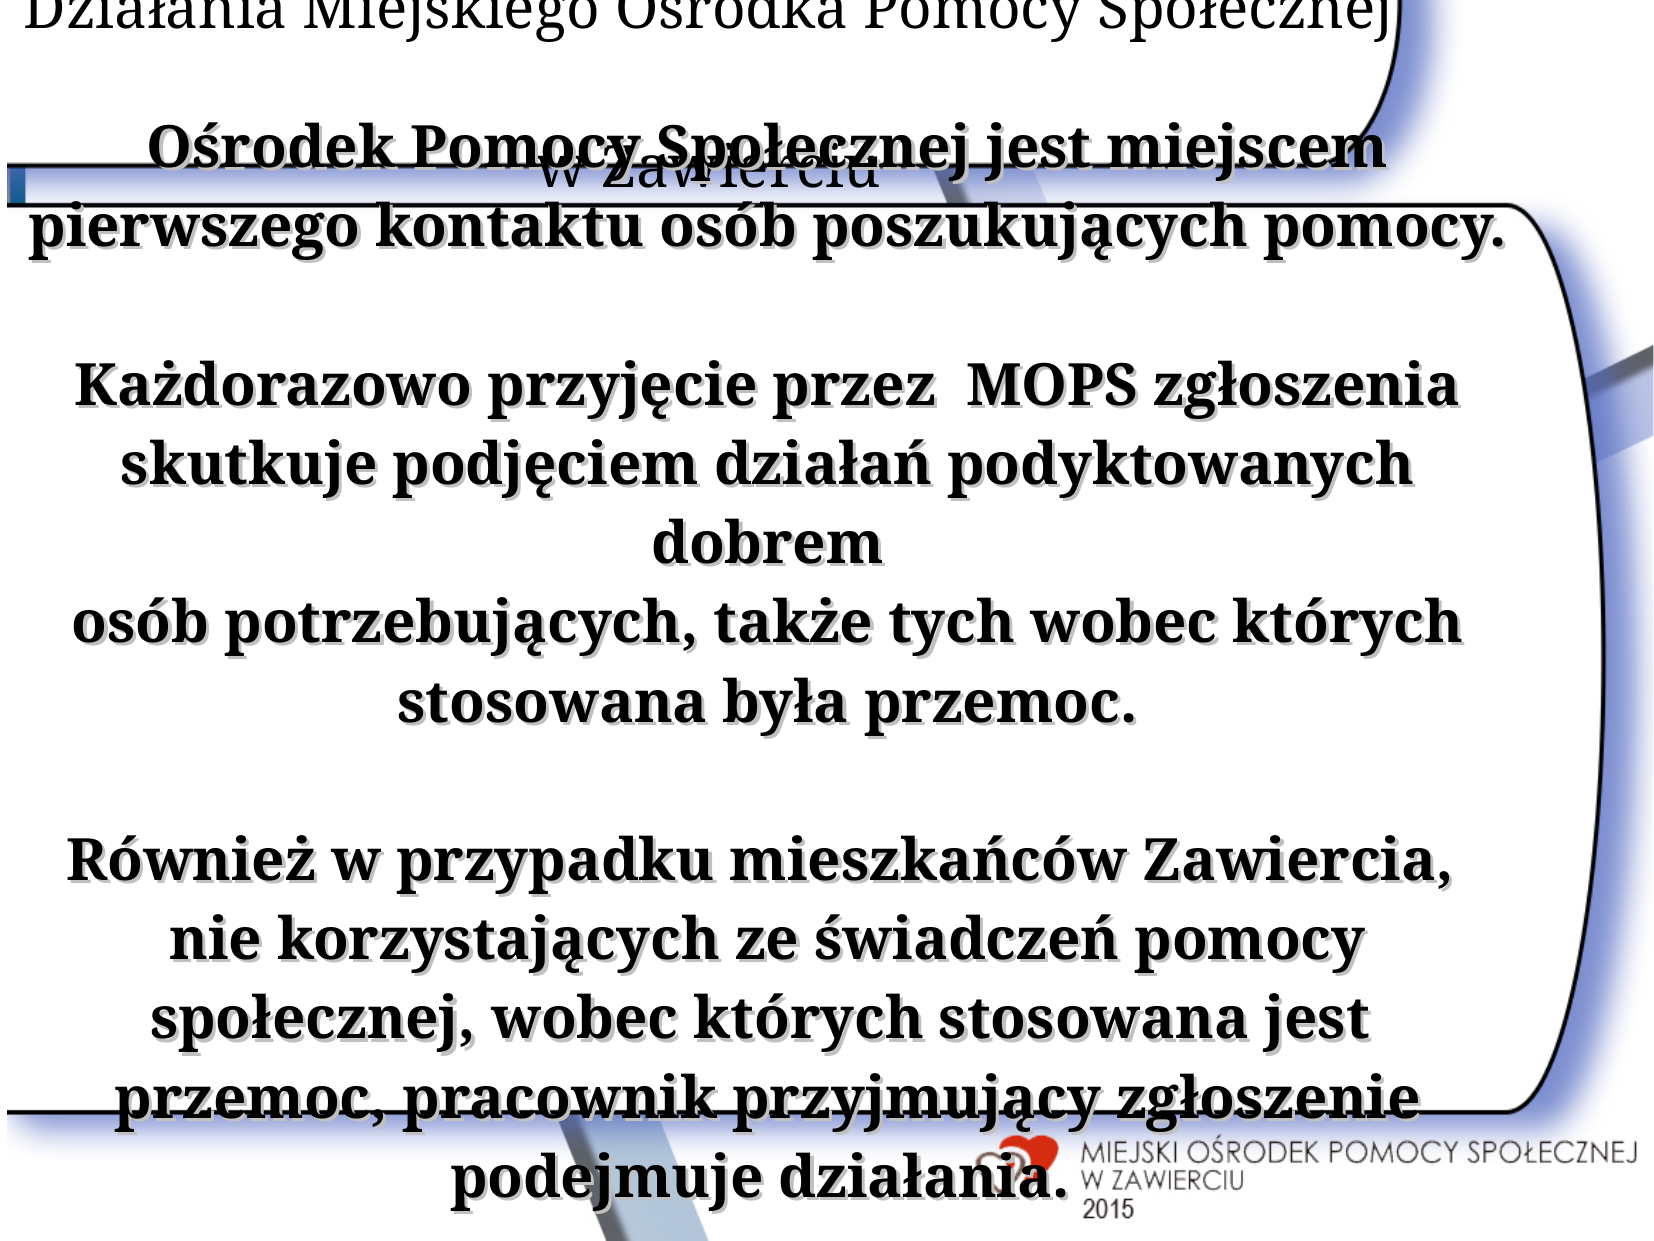

# Działania Miejskiego Ośrodka Pomocy Społecznej w Zawierciu
Ośrodek Pomocy Społecznej jest miejscem pierwszego kontaktu osób poszukujących pomocy.
Każdorazowo przyjęcie przez MOPS zgłoszenia
skutkuje podjęciem działań podyktowanych dobrem
osób potrzebujących, także tych wobec których stosowana była przemoc.
Również w przypadku mieszkańców Zawiercia,
nie korzystających ze świadczeń pomocy
społecznej, wobec których stosowana jest
przemoc, pracownik przyjmujący zgłoszenie podejmuje działania.